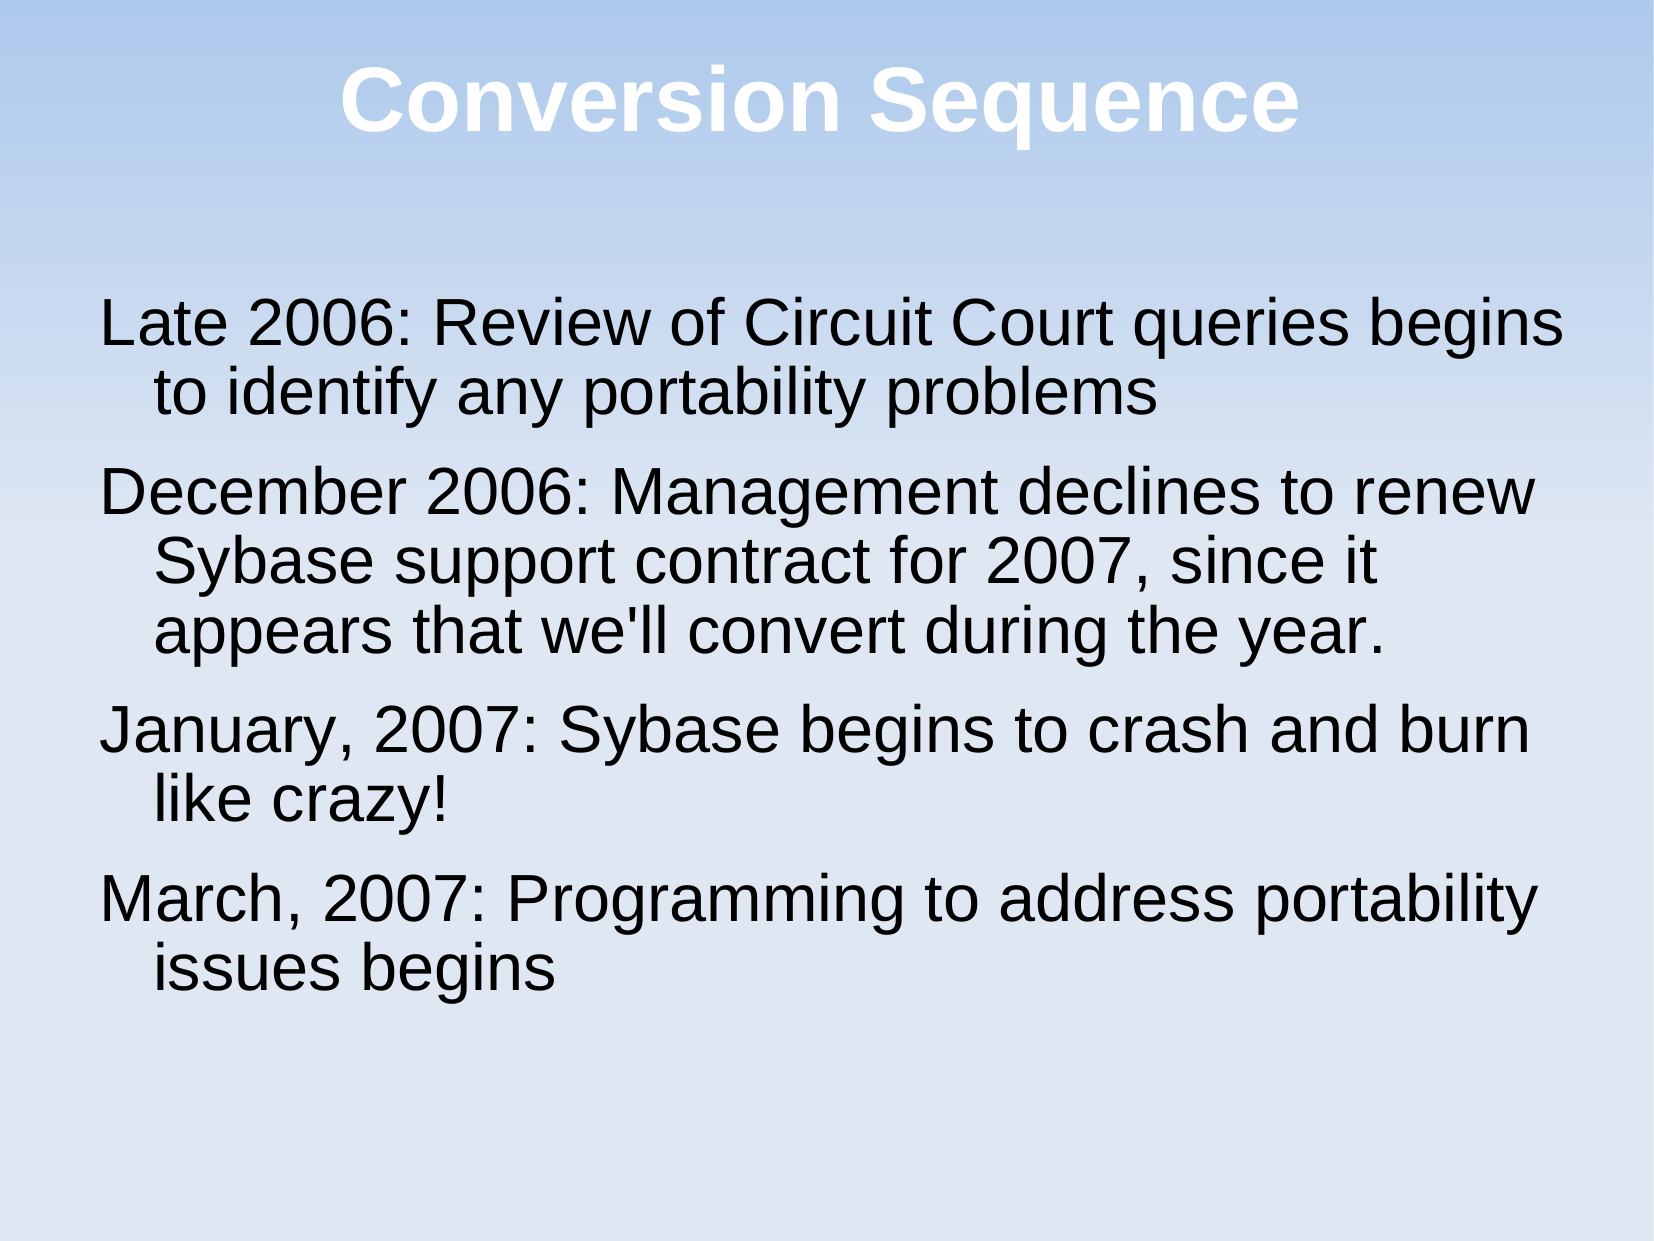

# Conversion Sequence
Late 2006: Review of Circuit Court queries begins to identify any portability problems
December 2006: Management declines to renew Sybase support contract for 2007, since it appears that we'll convert during the year.
January, 2007: Sybase begins to crash and burn like crazy!
March, 2007: Programming to address portability issues begins